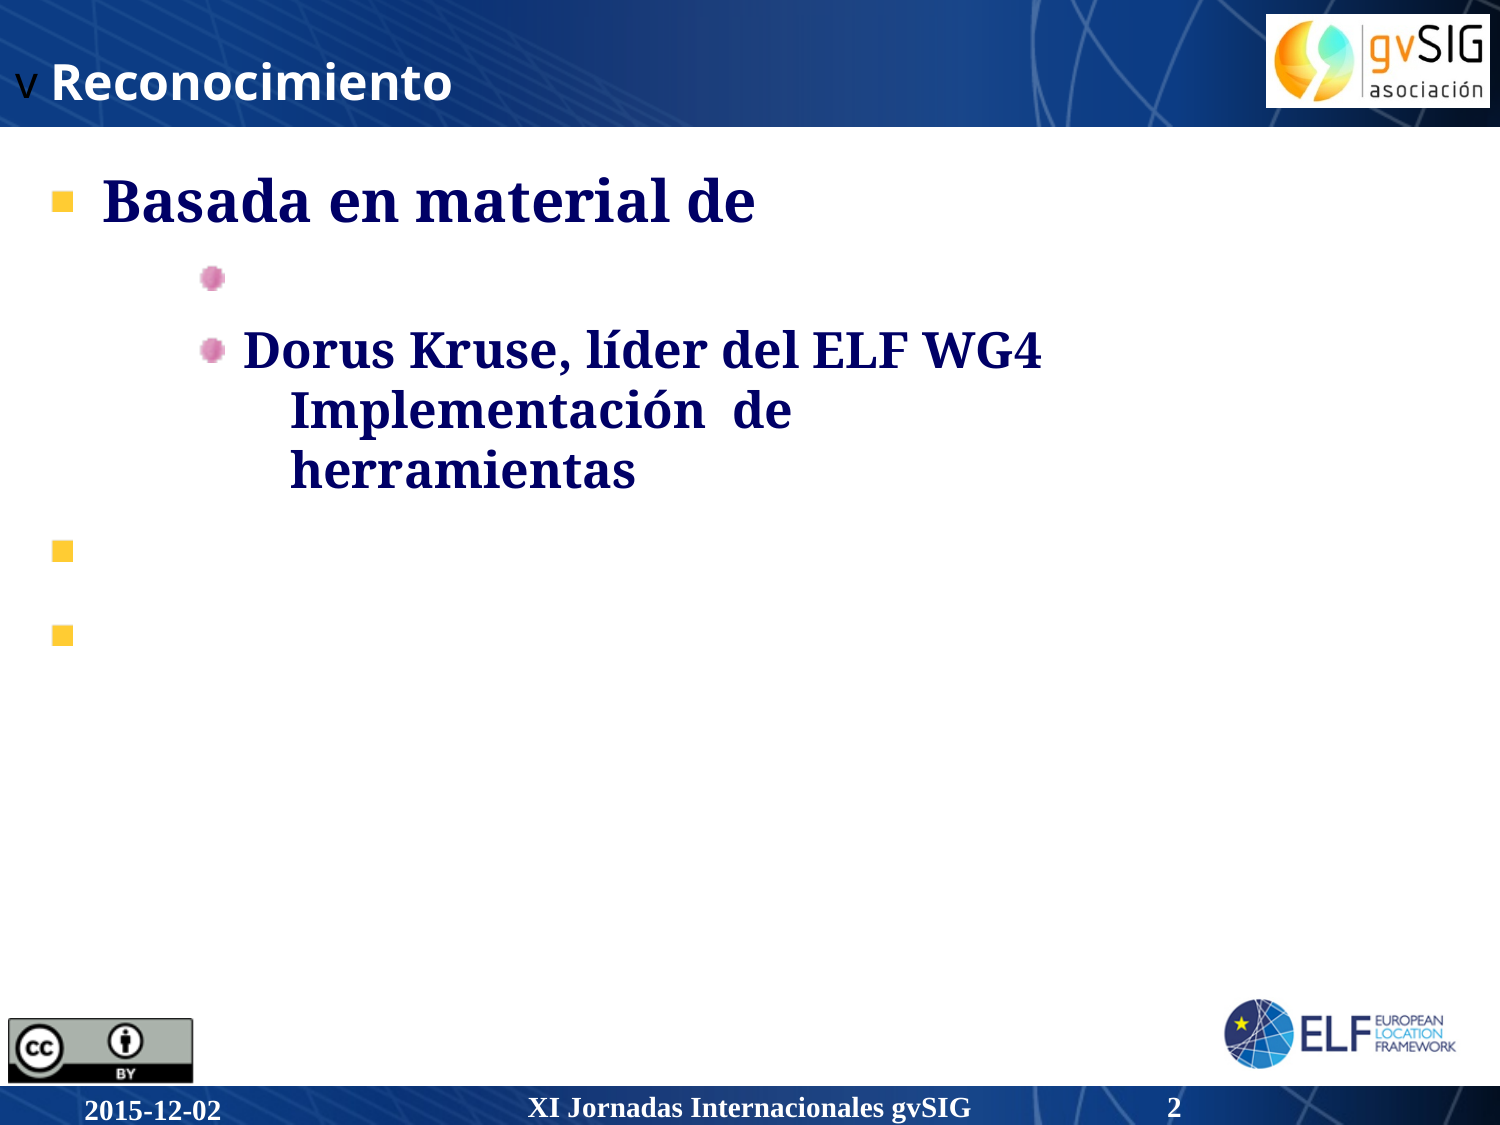

# Reconocimiento
Basada en material de
Dorus Kruse, líder del ELF WG4 Implementación de 						 herramientas